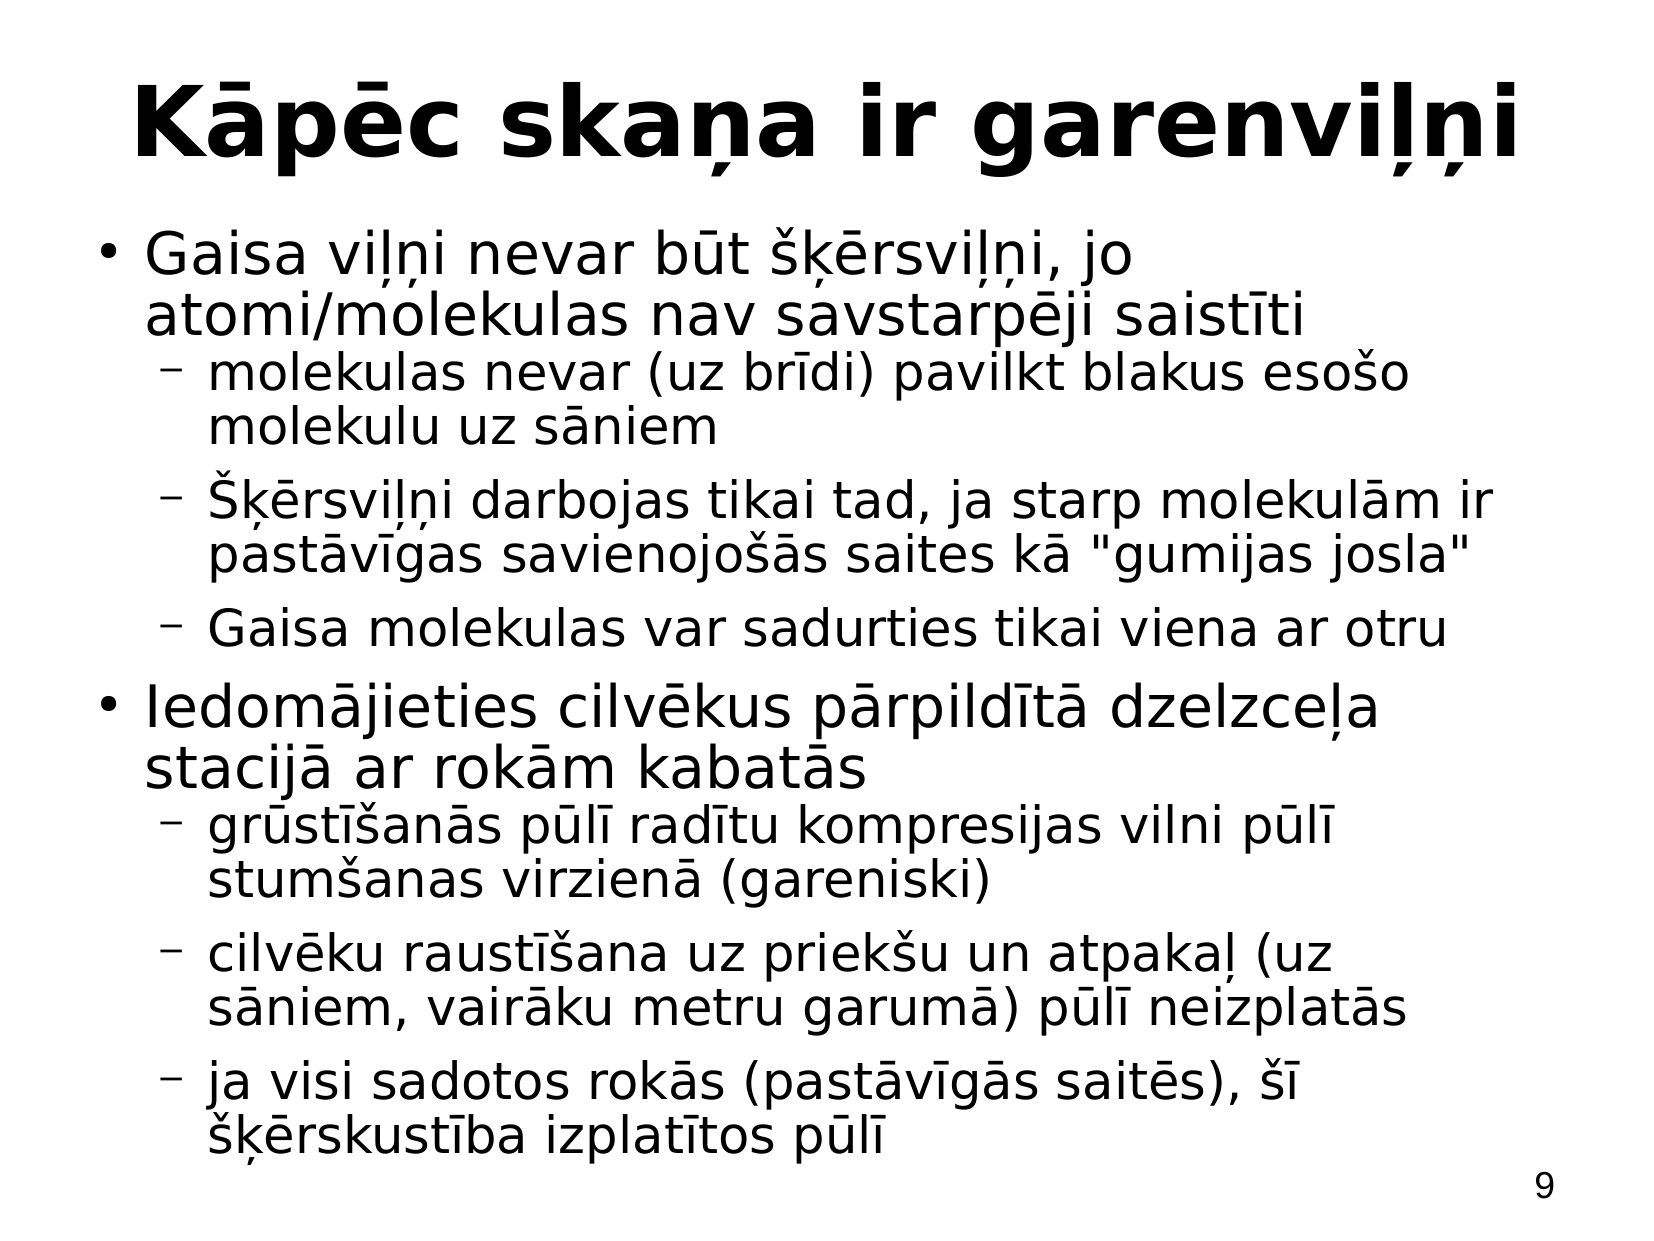

# Kāpēc skaņa ir garenviļņi
Gaisa viļņi nevar būt šķērsviļņi, jo ​​atomi/molekulas nav savstarpēji saistīti
molekulas nevar (uz brīdi) pavilkt blakus esošo molekulu uz sāniem
Šķērsviļņi darbojas tikai tad, ja starp molekulām ir pastāvīgas savienojošās saites kā "gumijas josla"
Gaisa molekulas var sadurties tikai viena ar otru
Iedomājieties cilvēkus pārpildītā dzelzceļa stacijā ar rokām kabatās
grūstīšanās pūlī radītu kompresijas vilni pūlī stumšanas virzienā (gareniski)
cilvēku raustīšana uz priekšu un atpakaļ (uz sāniem, vairāku metru garumā) pūlī neizplatās
ja visi sadotos rokās (pastāvīgās saitēs), šī šķērskustība izplatītos pūlī